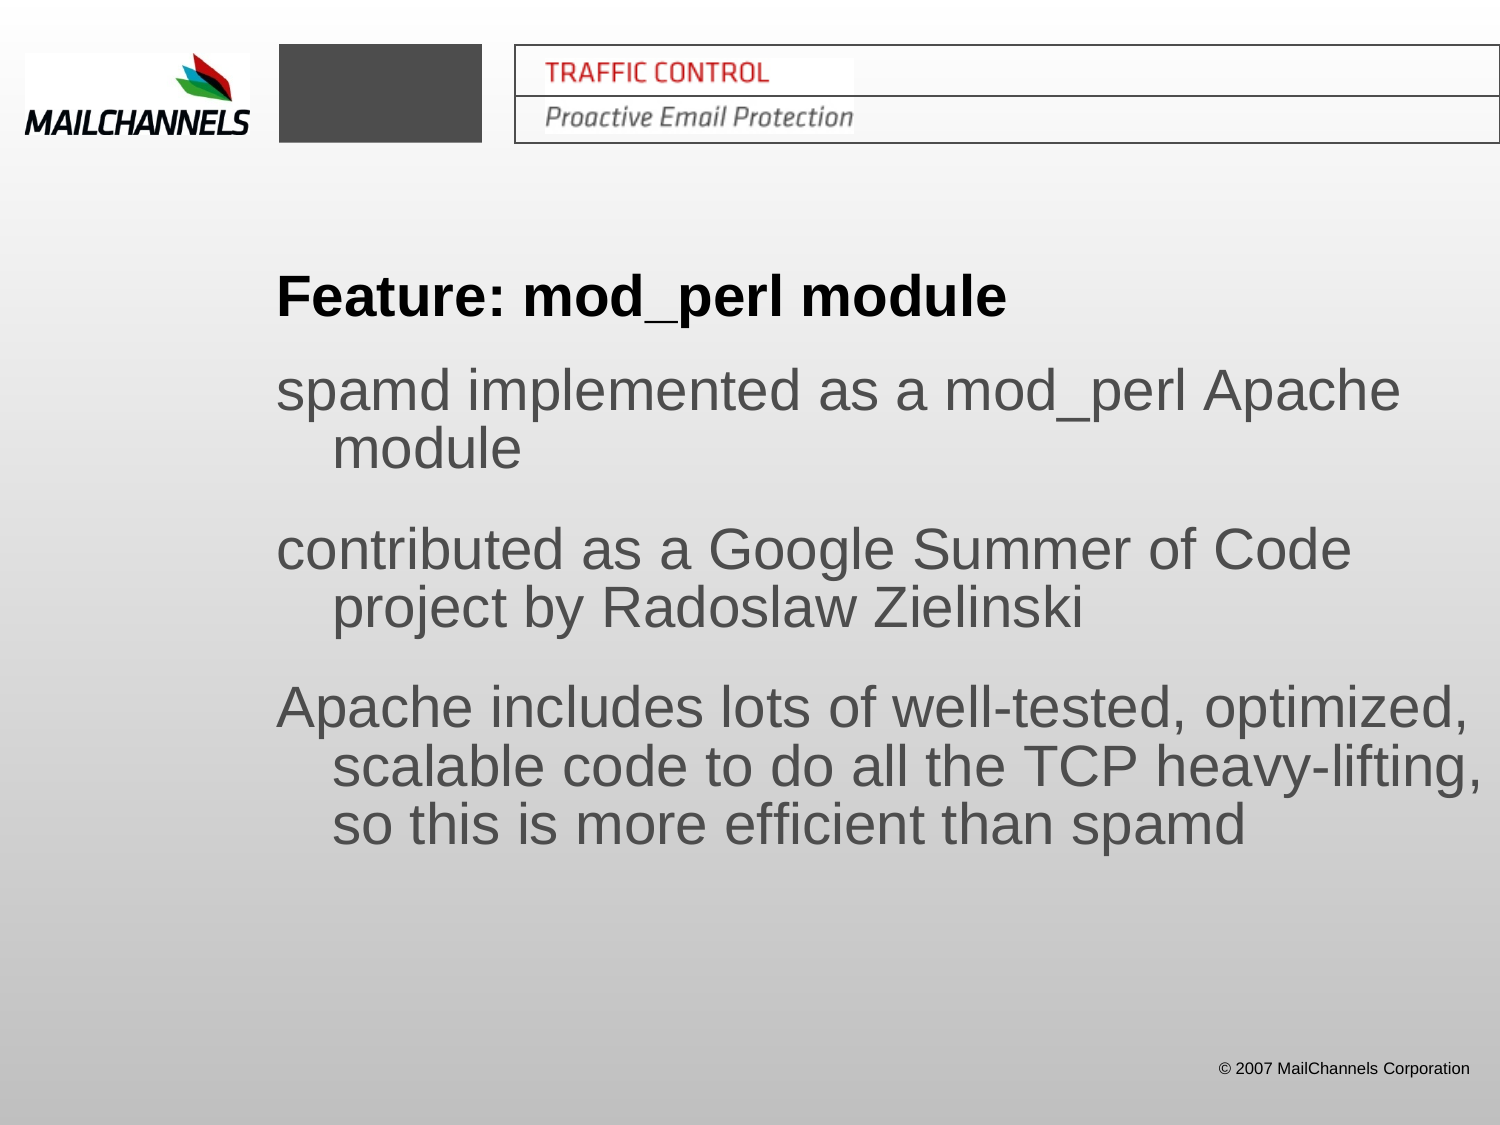

# Feature: mod_perl module
spamd implemented as a mod_perl Apache module
contributed as a Google Summer of Code project by Radoslaw Zielinski
Apache includes lots of well-tested, optimized, scalable code to do all the TCP heavy-lifting, so this is more efficient than spamd